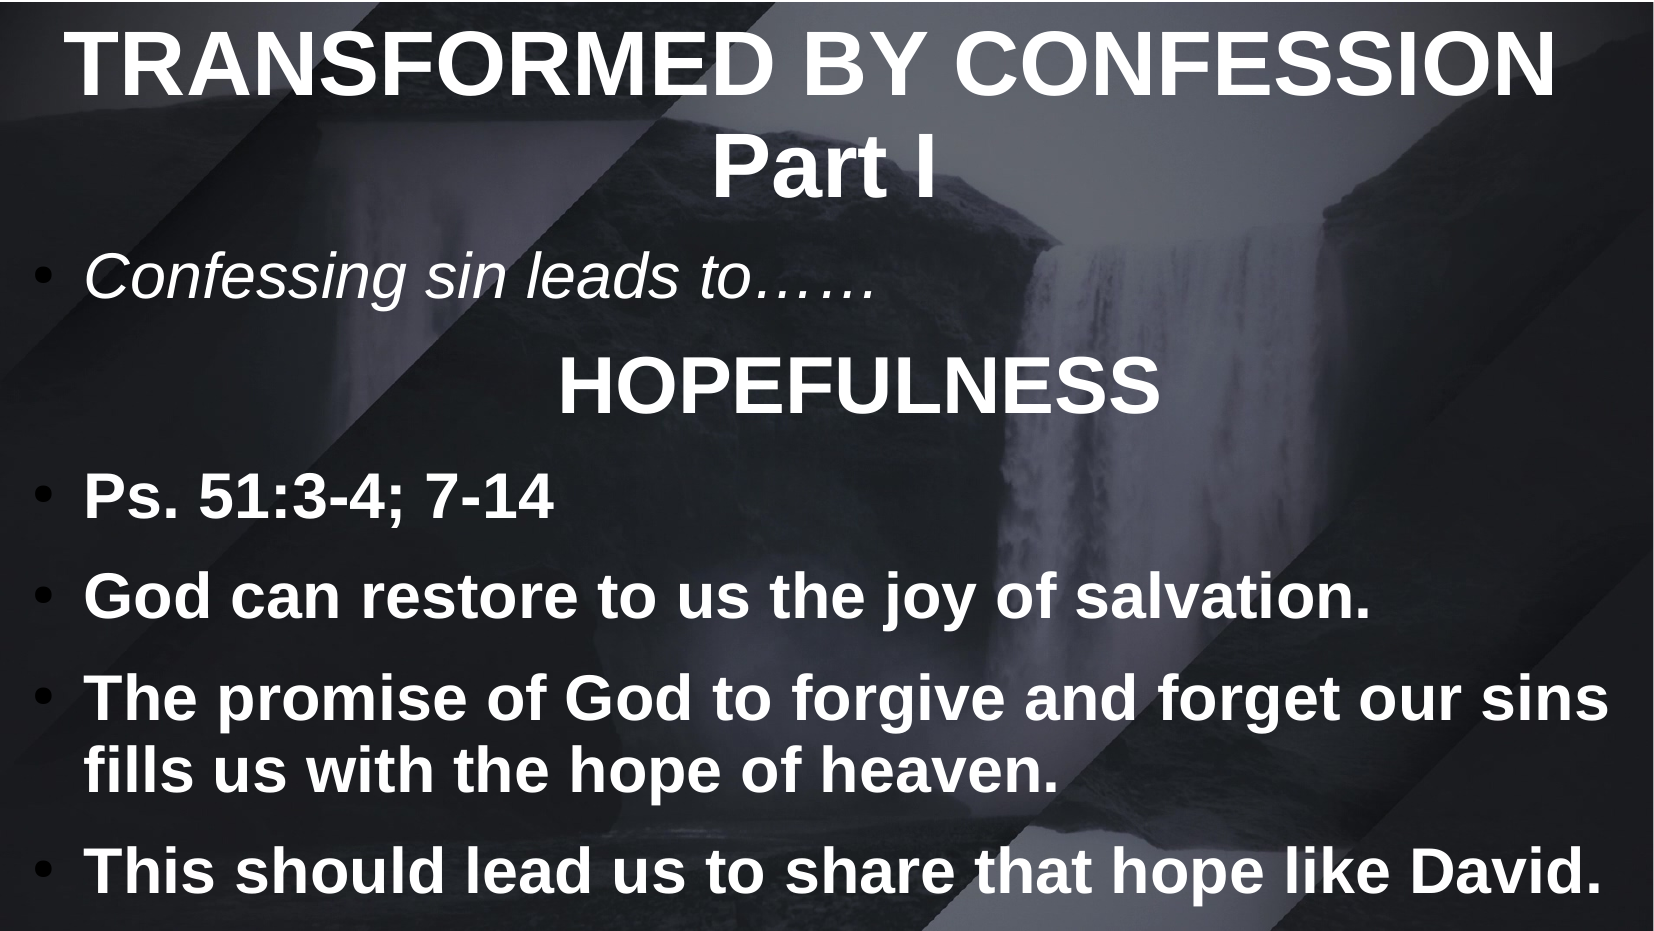

# TRANSFORMED BY CONFESSION Part I
Confessing sin leads to……
HOPEFULNESS
Ps. 51:3-4; 7-14
God can restore to us the joy of salvation.
The promise of God to forgive and forget our sins fills us with the hope of heaven.
This should lead us to share that hope like David.